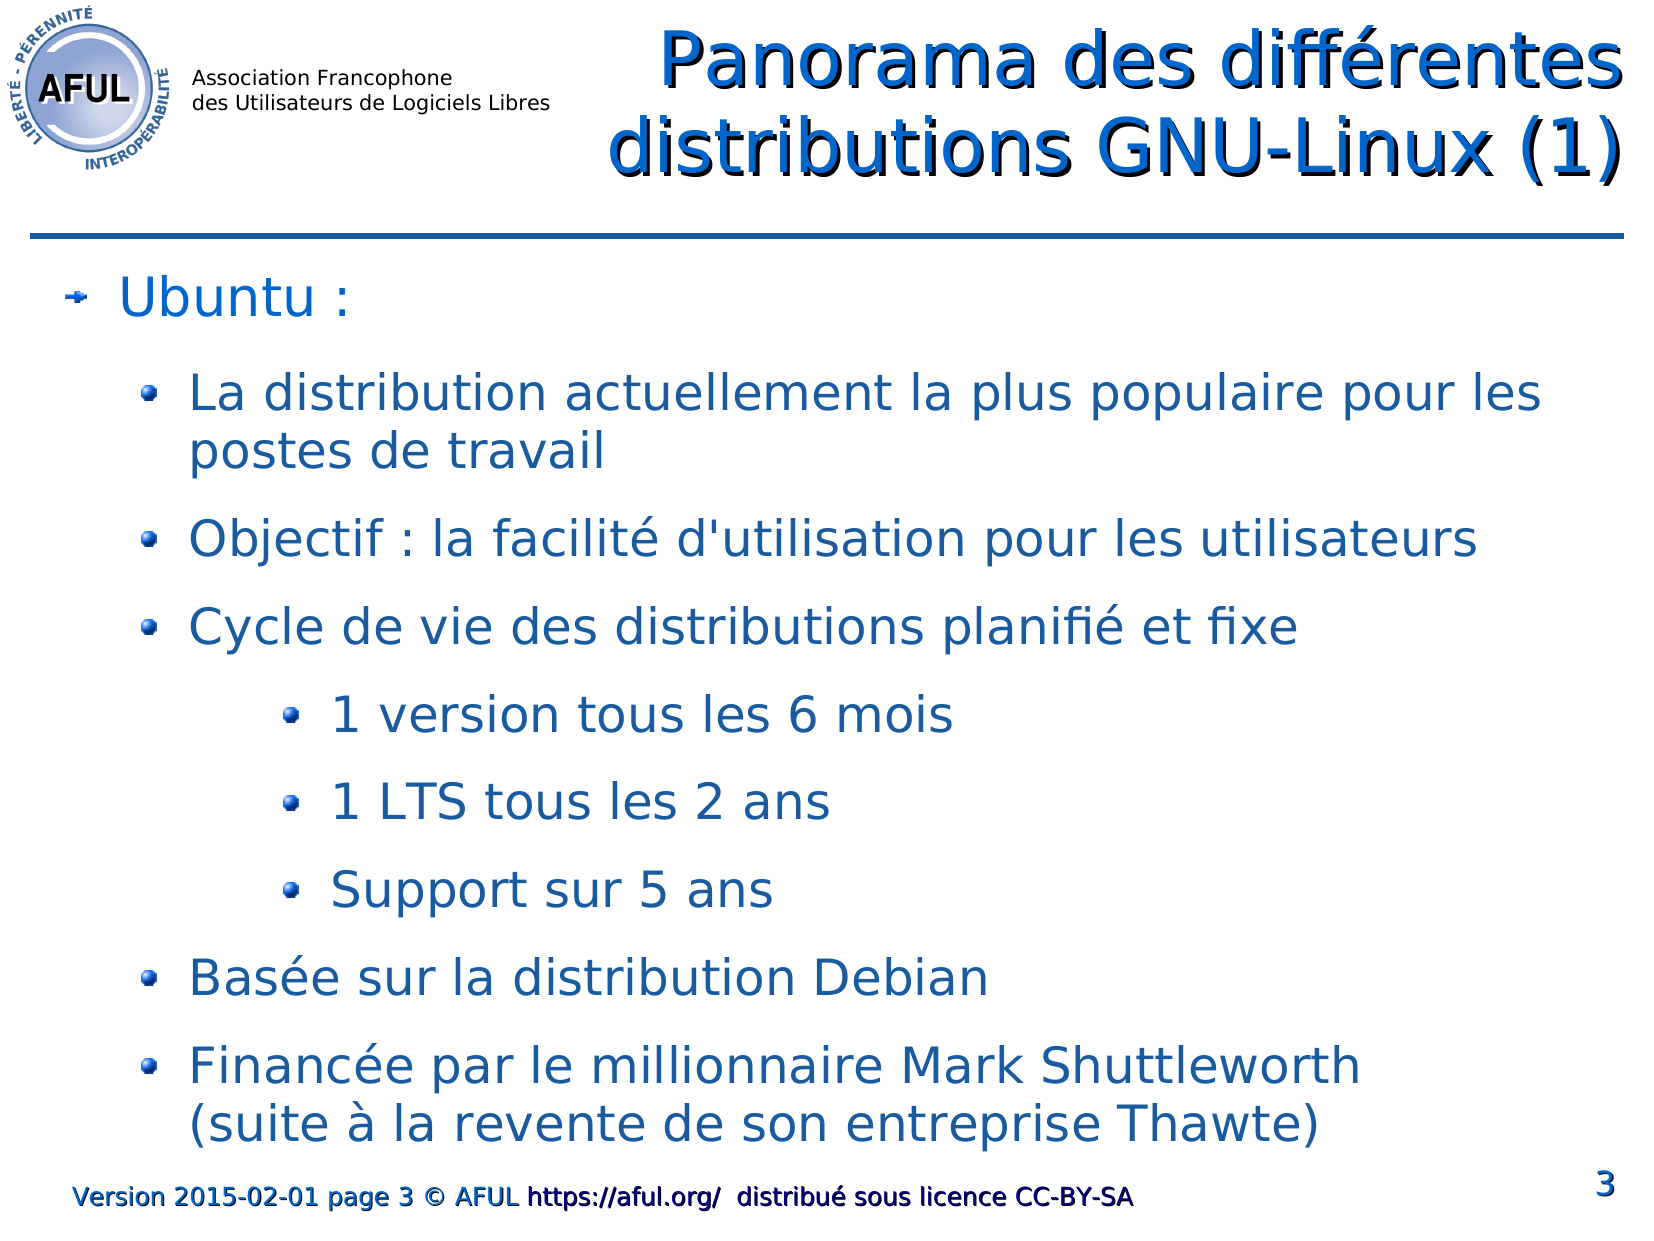

# Panorama des différentes distributions GNU-Linux (1)
Ubuntu :
La distribution actuellement la plus populaire pour les postes de travail
Objectif : la facilité d'utilisation pour les utilisateurs
Cycle de vie des distributions planifié et fixe
1 version tous les 6 mois
1 LTS tous les 2 ans
Support sur 5 ans
Basée sur la distribution Debian
Financée par le millionnaire Mark Shuttleworth
(suite à la revente de son entreprise Thawte)